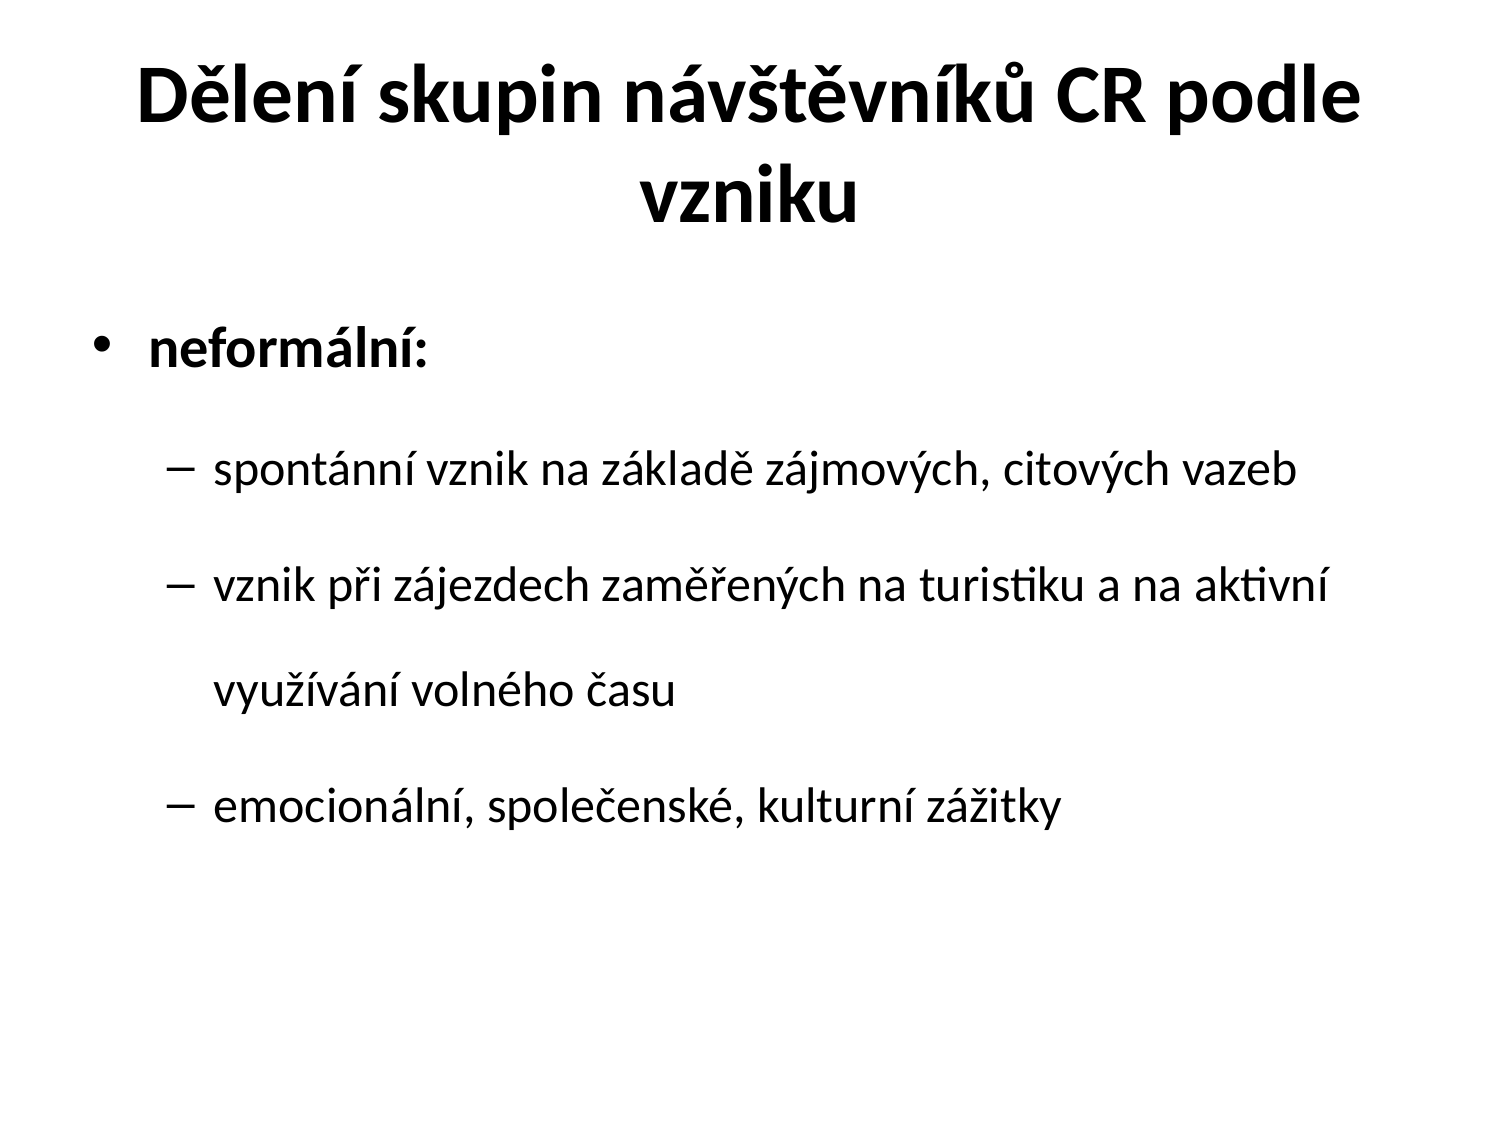

# Dělení skupin návštěvníků CR podle vzniku
neformální:
spontánní vznik na základě zájmových, citových vazeb
vznik při zájezdech zaměřených na turistiku a na aktivní využívání volného času
emocionální, společenské, kulturní zážitky